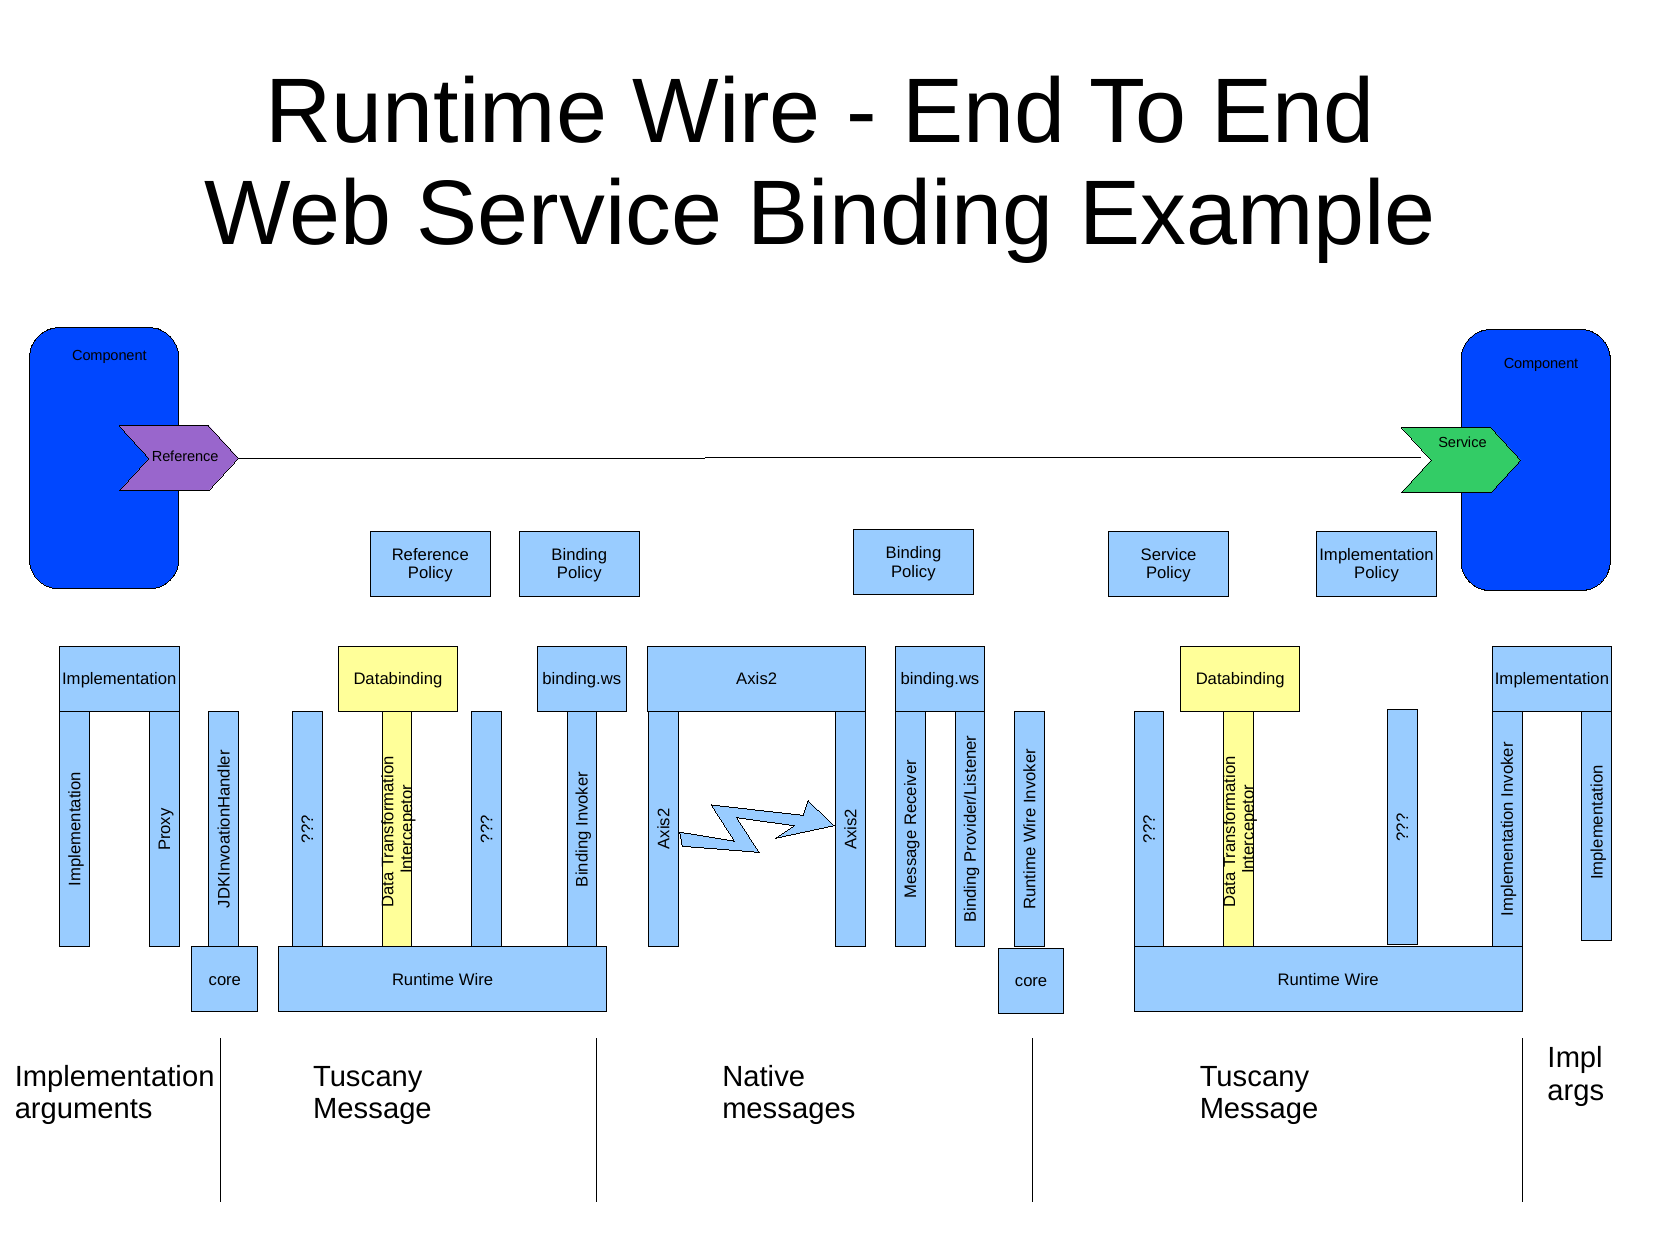

# Runtime Wire - End To End Web Service Binding Example
 Component
 Component
Reference
Service
Binding
Policy
Reference
Policy
Binding
Policy
Service
Policy
Implementation
Policy
Implementation
Databinding
binding.ws
Axis2
binding.ws
Databinding
Implementation
Implementation
???
Axis2
Implementation
Proxy
JDKInvoationHandler
???
Data Transformation
 Intercepetor
???
Binding Invoker
Axis2
Message Receiver
Binding Provider/Listener
Runtime Wire Invoker
???
Data Transformation
 Intercepetor
Implementation Invoker
core
Runtime Wire
Runtime Wire
core
Impl
args
Implementation
arguments
Tuscany
Message
Native
messages
Tuscany
Message